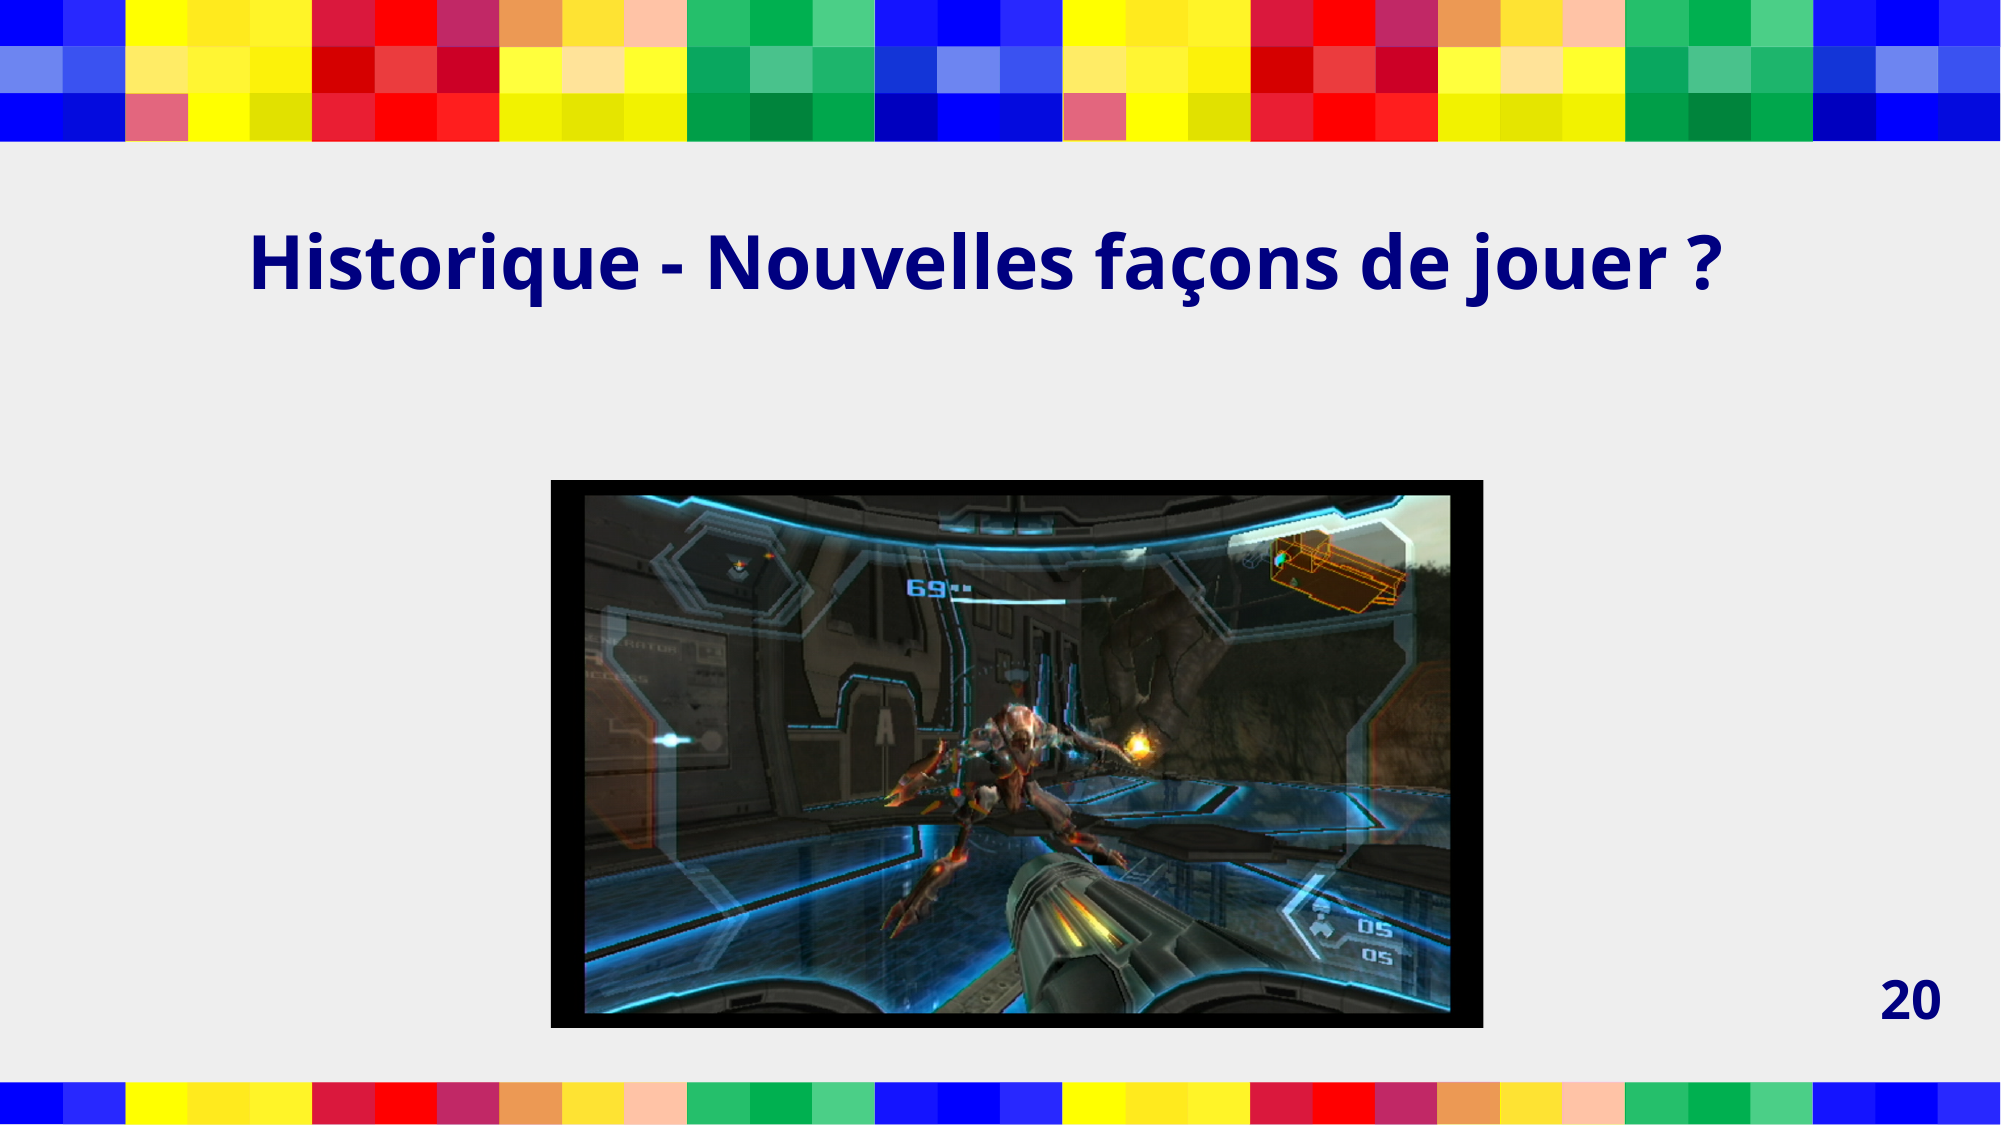

Historique - Nouvelles façons de jouer ?
# - Metroid Prime Trilogy (2009)
20